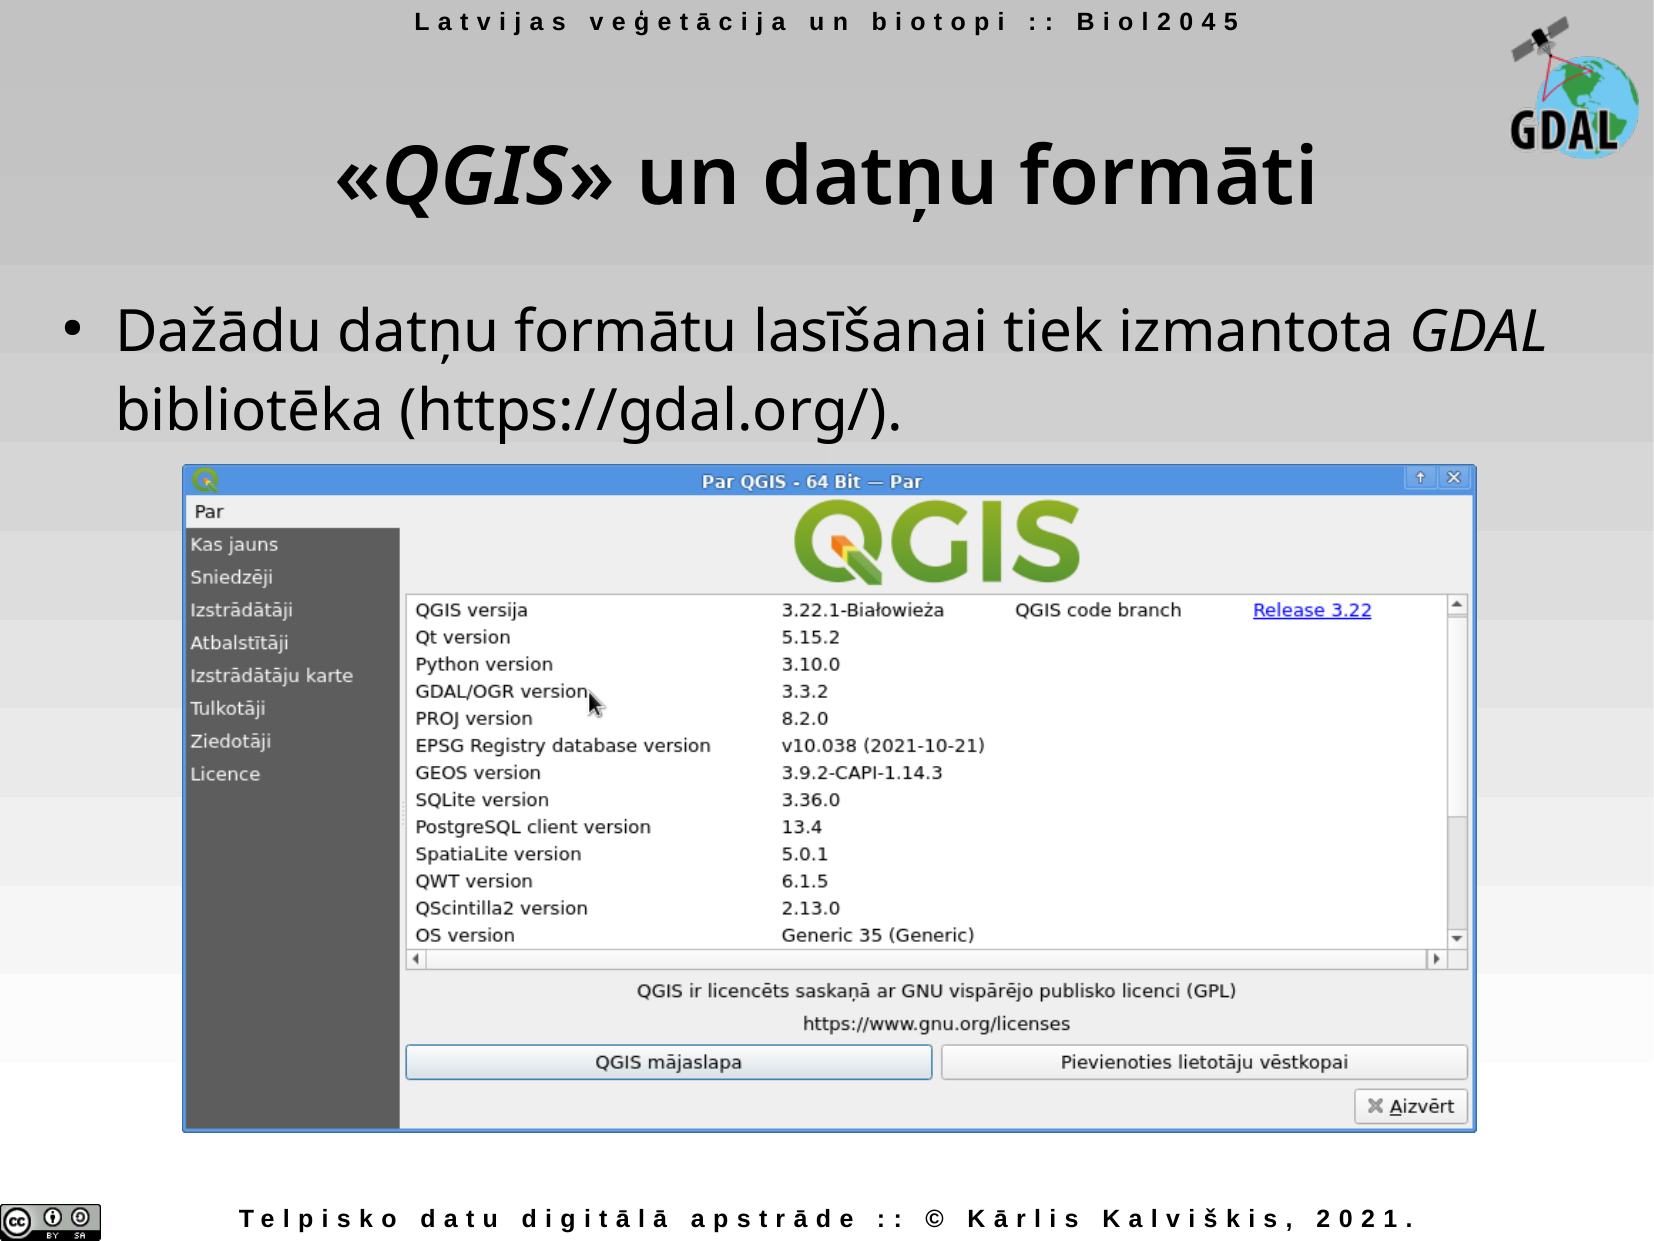

# «QGIS» un datņu formāti
Dažādu datņu formātu lasīšanai tiek izmantota GDAL bibliotēka (https://gdal.org/).